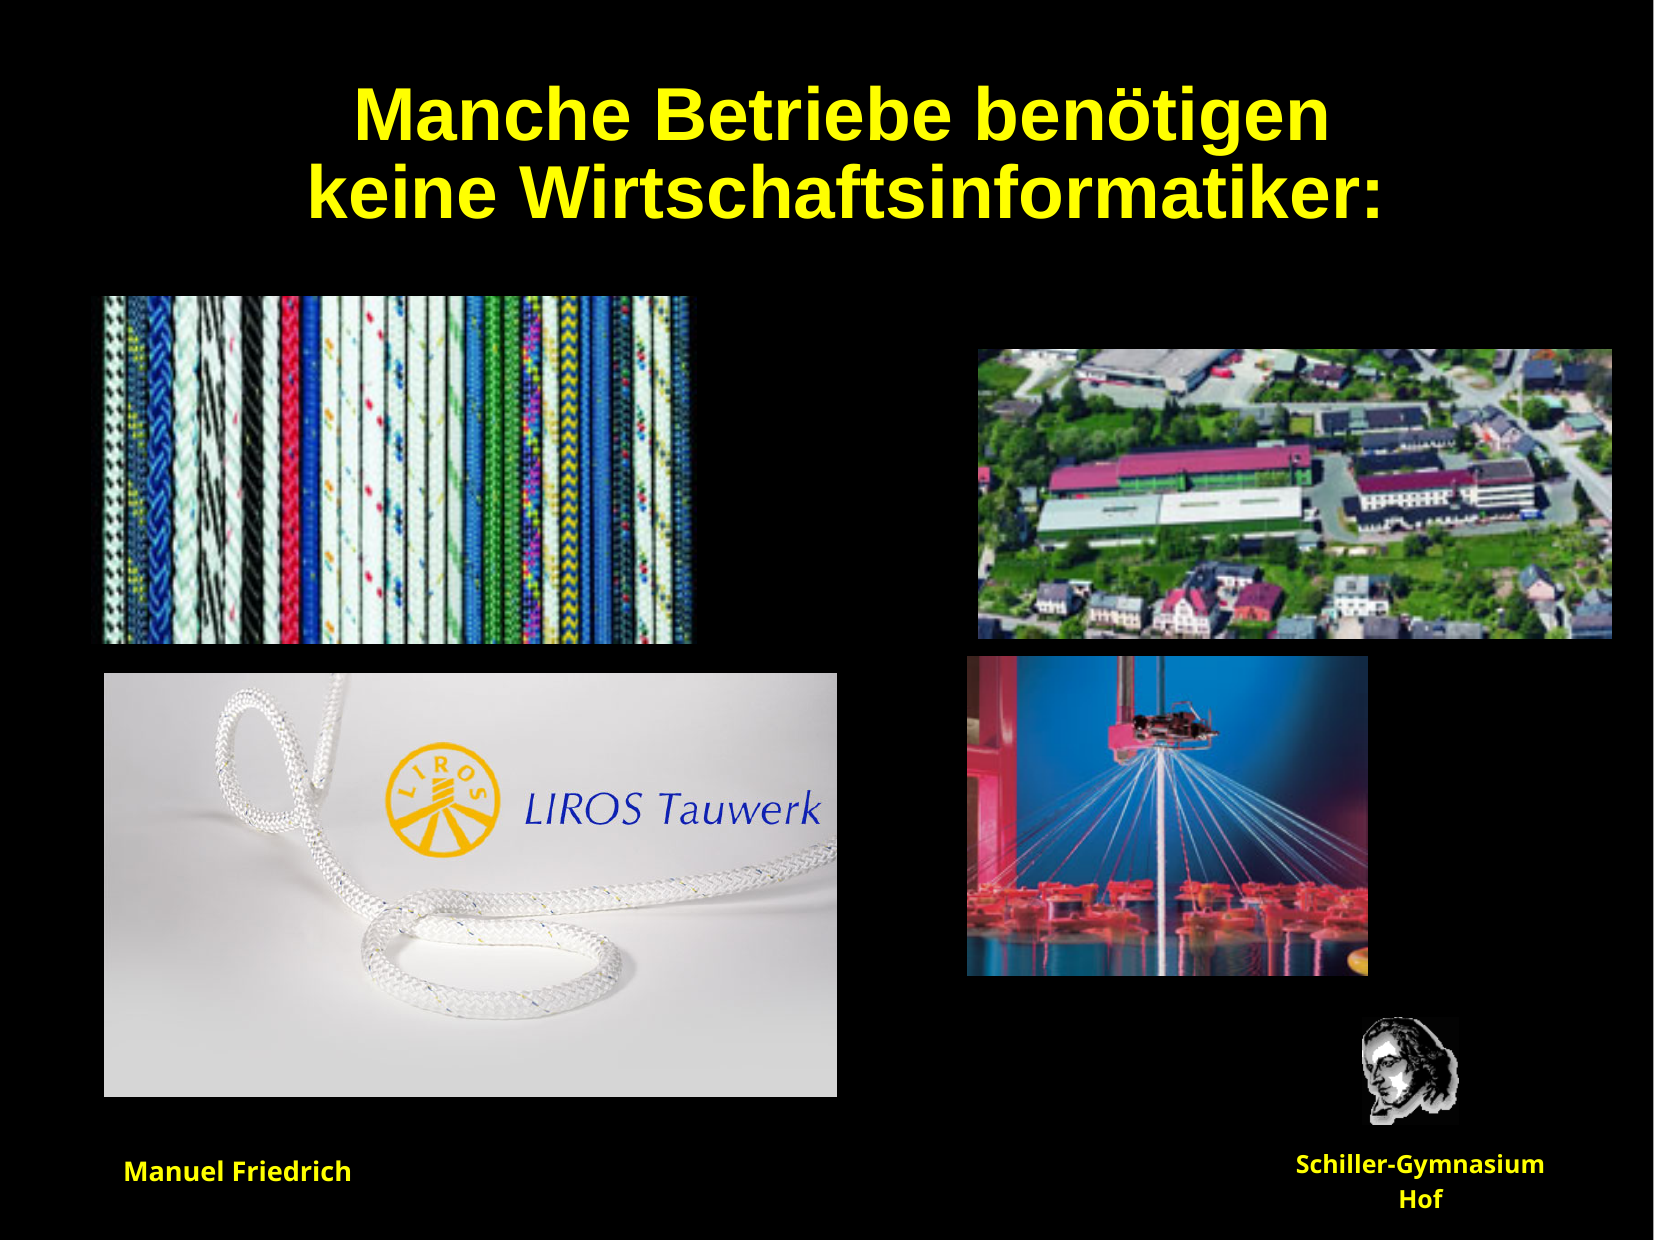

Manche Betriebe benötigen
keine Wirtschaftsinformatiker:
Schiller-Gymnasium
Hof
Manuel Friedrich